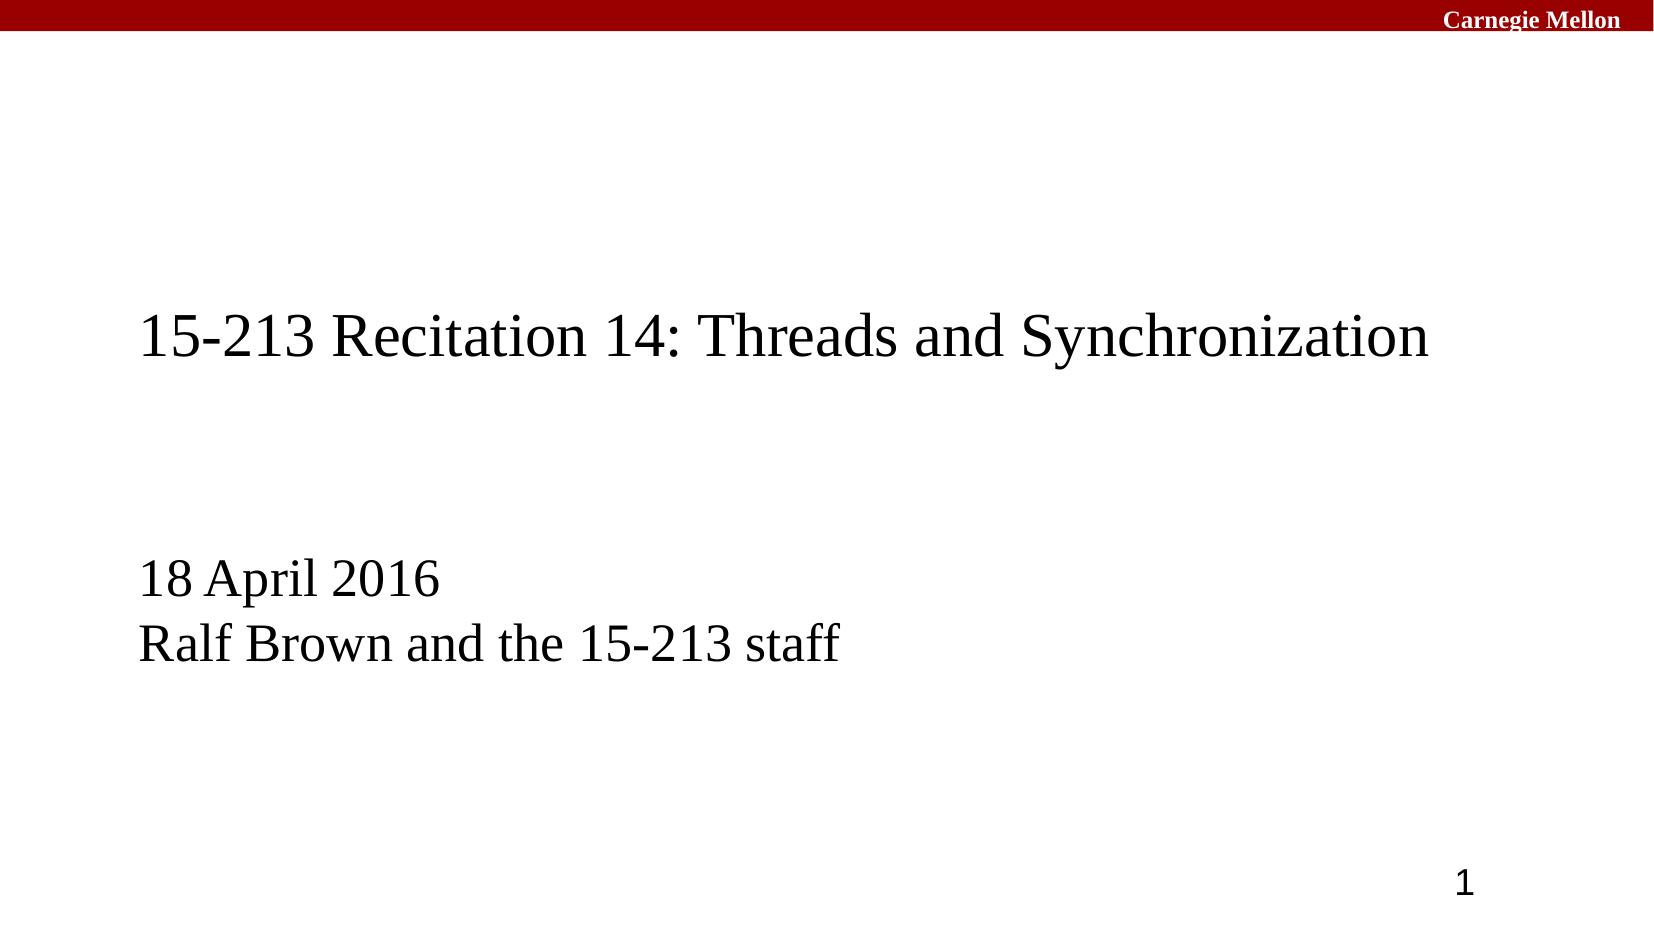

# 15-213 Recitation 14: Threads and Synchronization
18 April 2016
Ralf Brown and the 15-213 staff